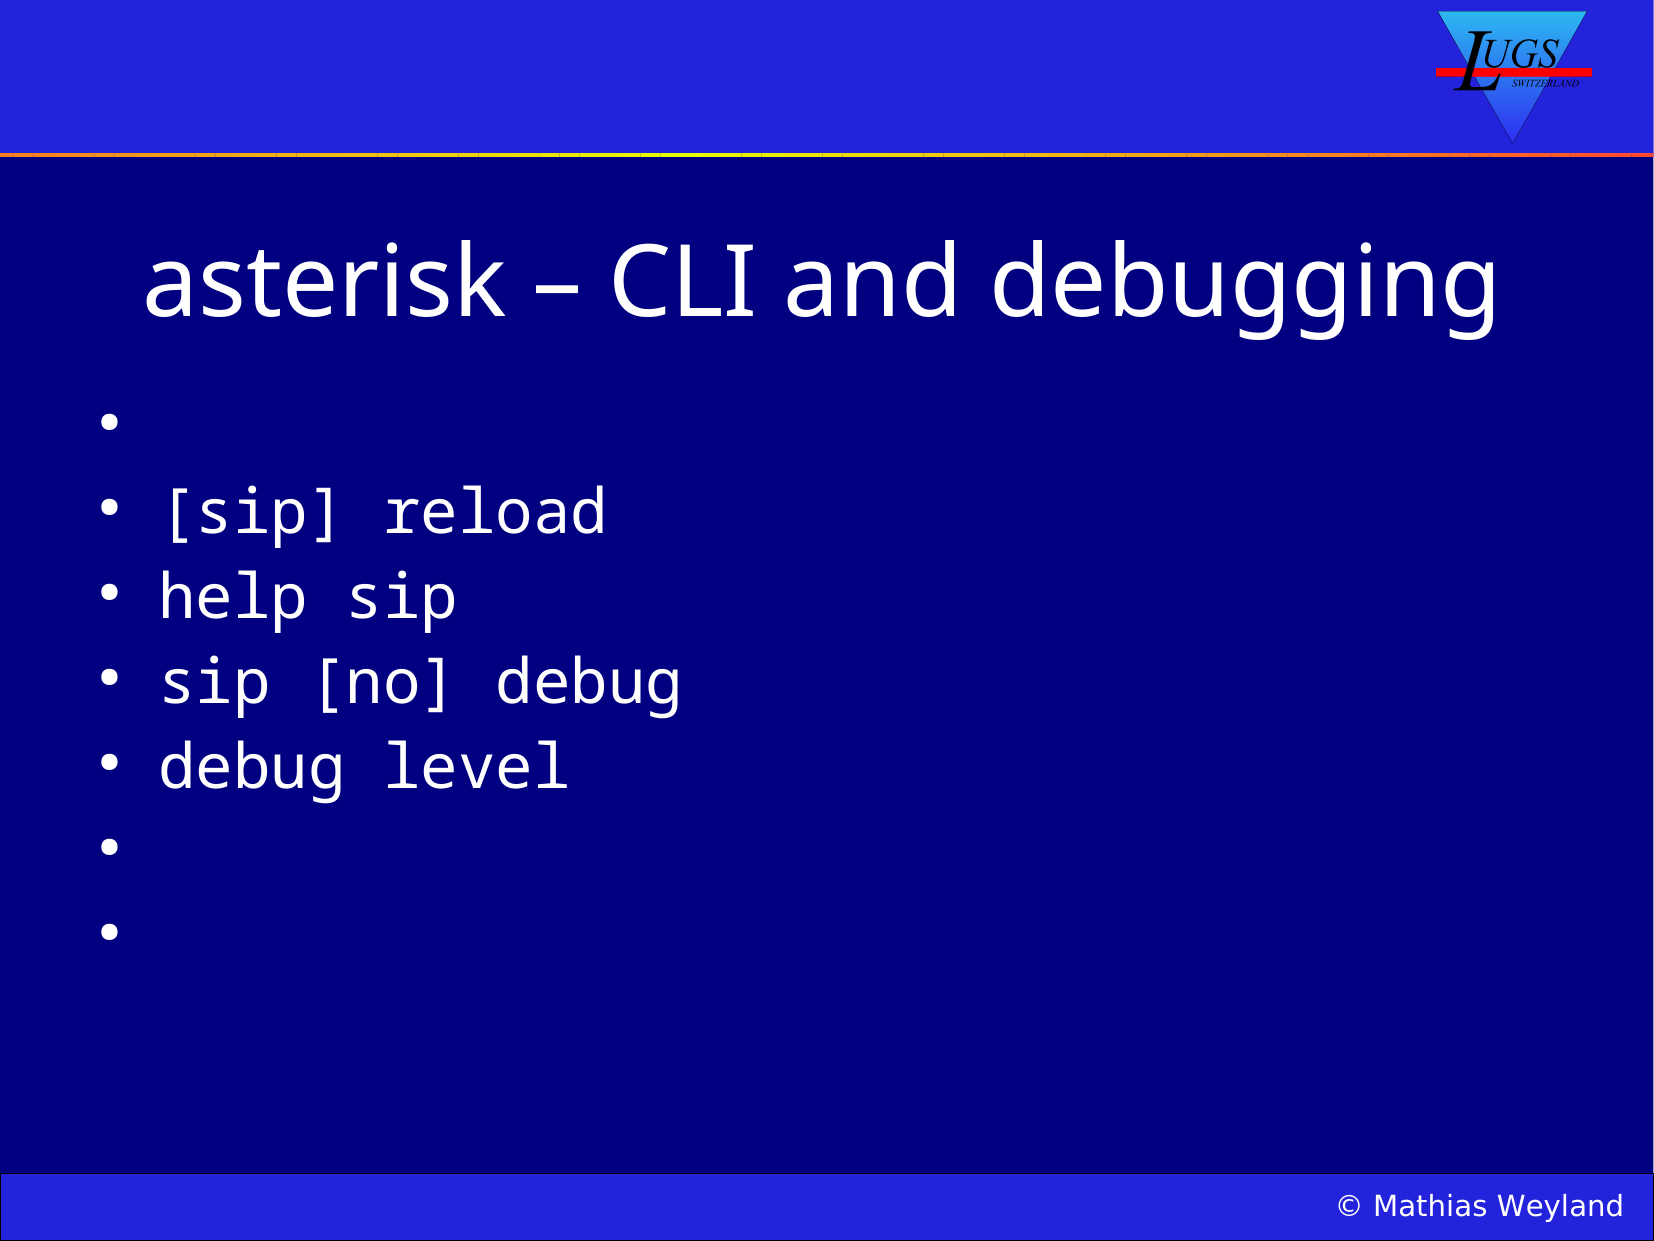

asterisk – CLI and debugging
 [sip] reload
 help sip
 sip [no] debug
 debug level
© Mathias Weyland